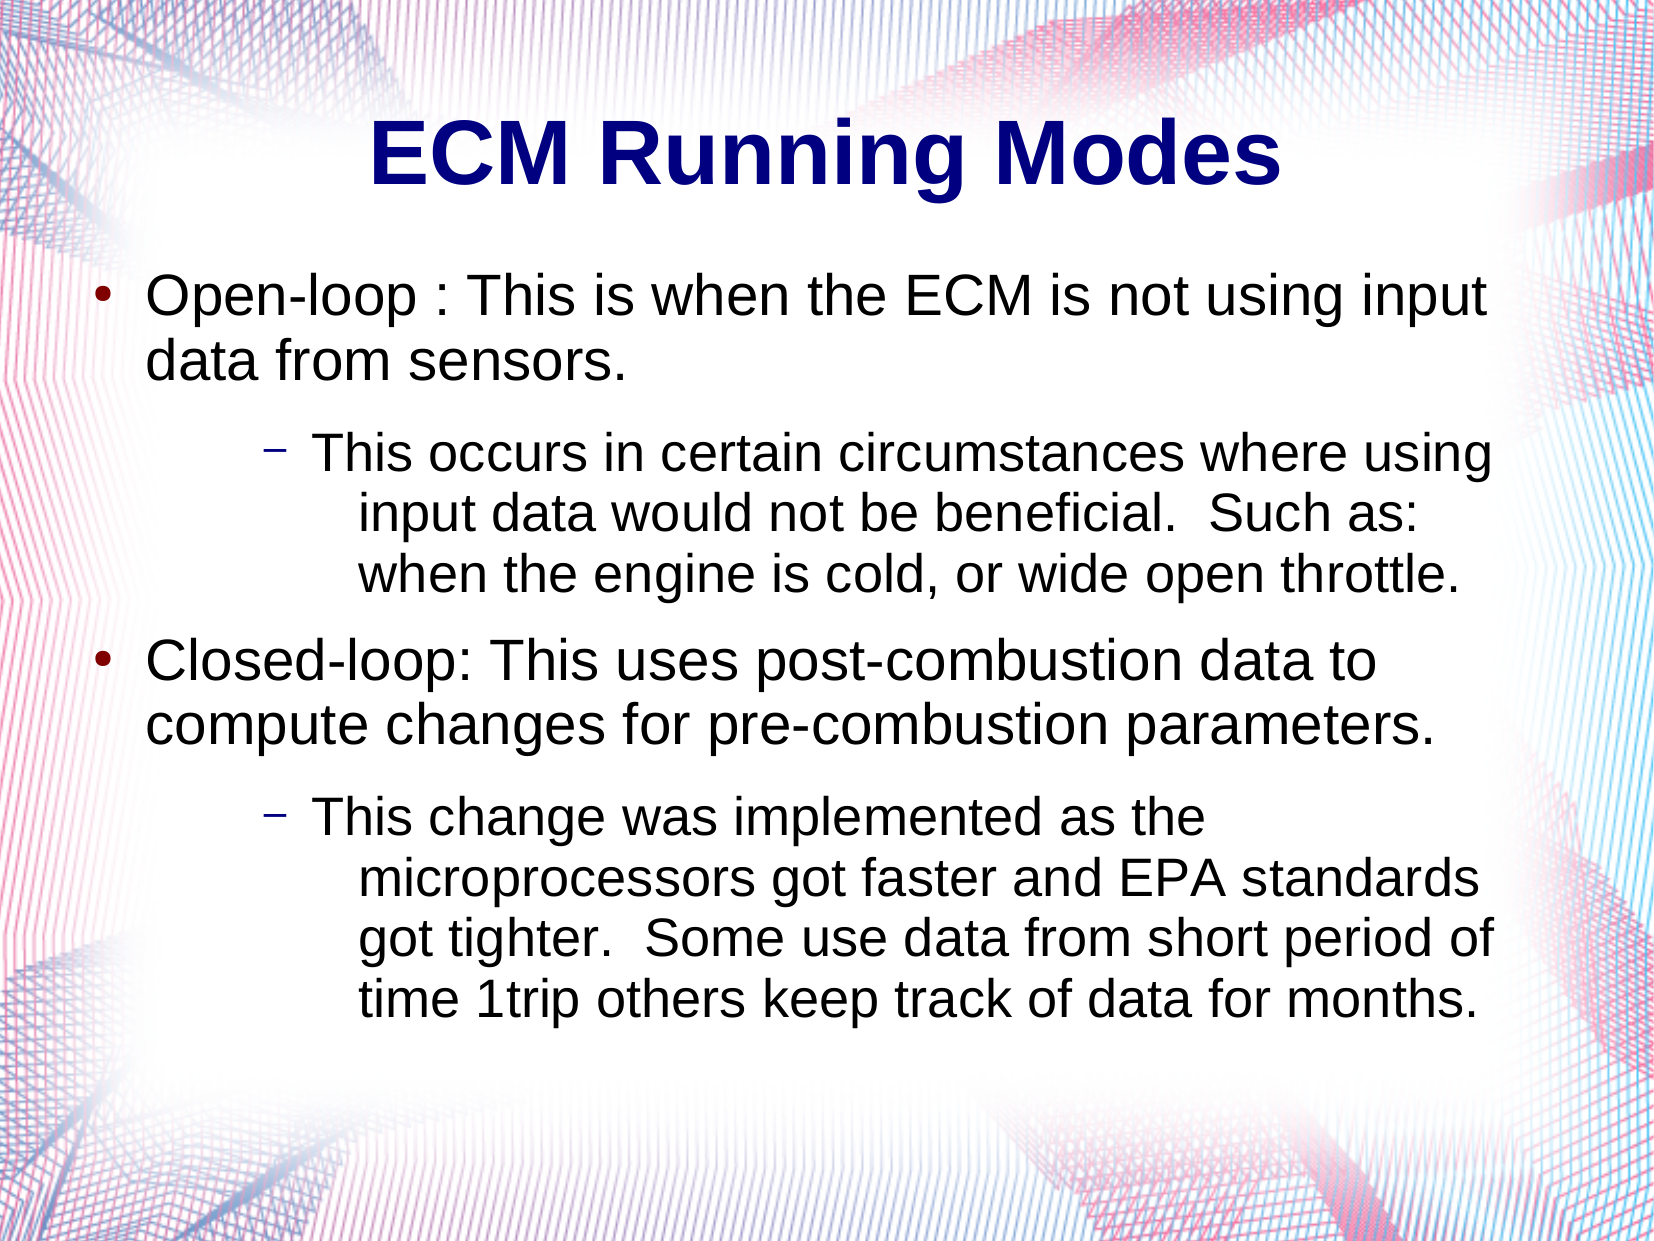

# ECM Running Modes
Open-loop : This is when the ECM is not using input data from sensors.
This occurs in certain circumstances where using input data would not be beneficial. Such as: when the engine is cold, or wide open throttle.
Closed-loop: This uses post-combustion data to compute changes for pre-combustion parameters.
This change was implemented as the microprocessors got faster and EPA standards got tighter. Some use data from short period of time 1trip others keep track of data for months.